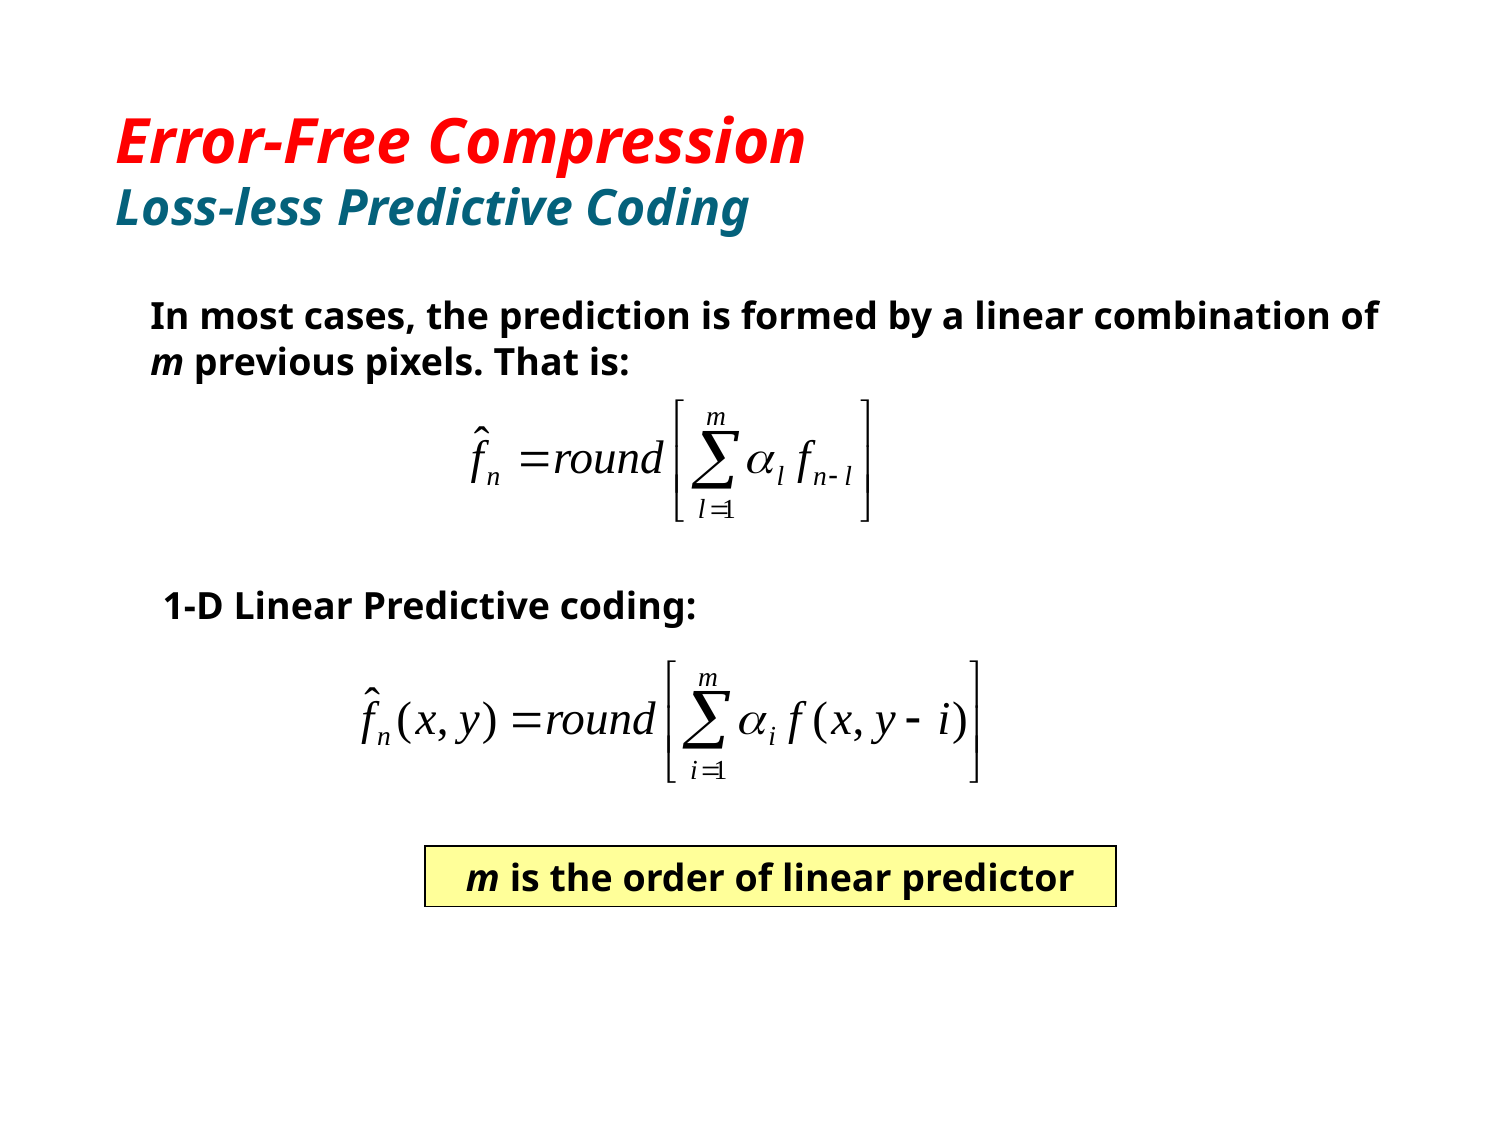

Error-Free Compression
Loss-less Predictive Coding
In most cases, the prediction is formed by a linear combination of m previous pixels. That is:
1-D Linear Predictive coding:
m is the order of linear predictor